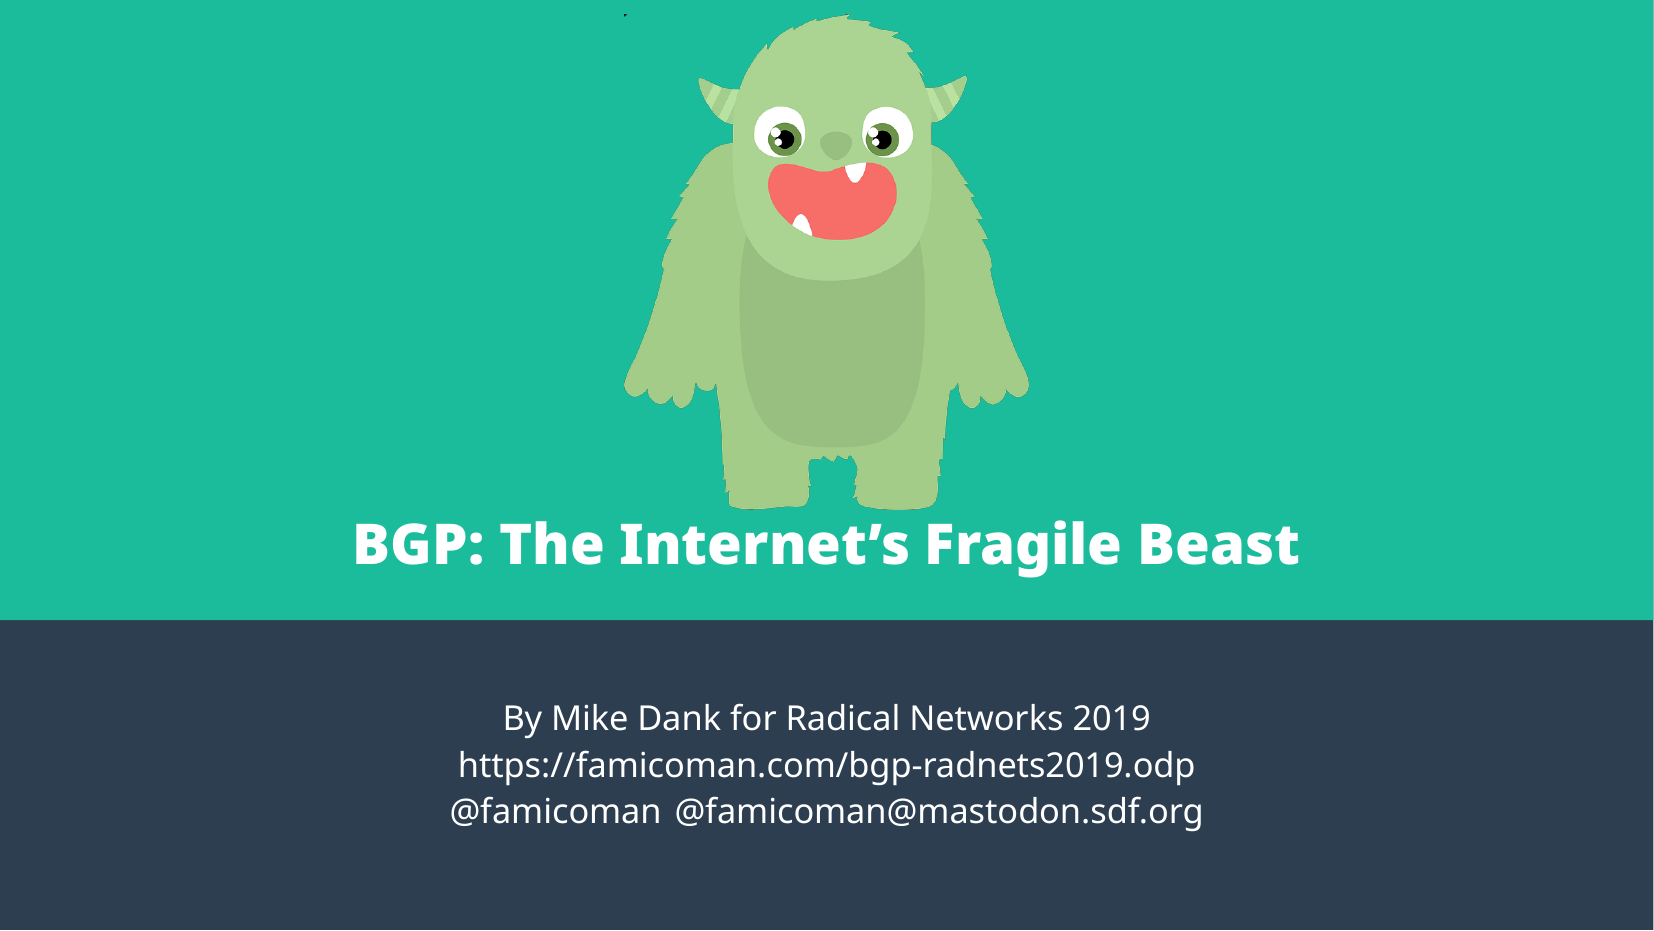

BGP: The Internet’s Fragile Beast
# By Mike Dank for Radical Networks 2019
https://famicoman.com/bgp-radnets2019.odp
@famicoman	@famicoman@mastodon.sdf.org